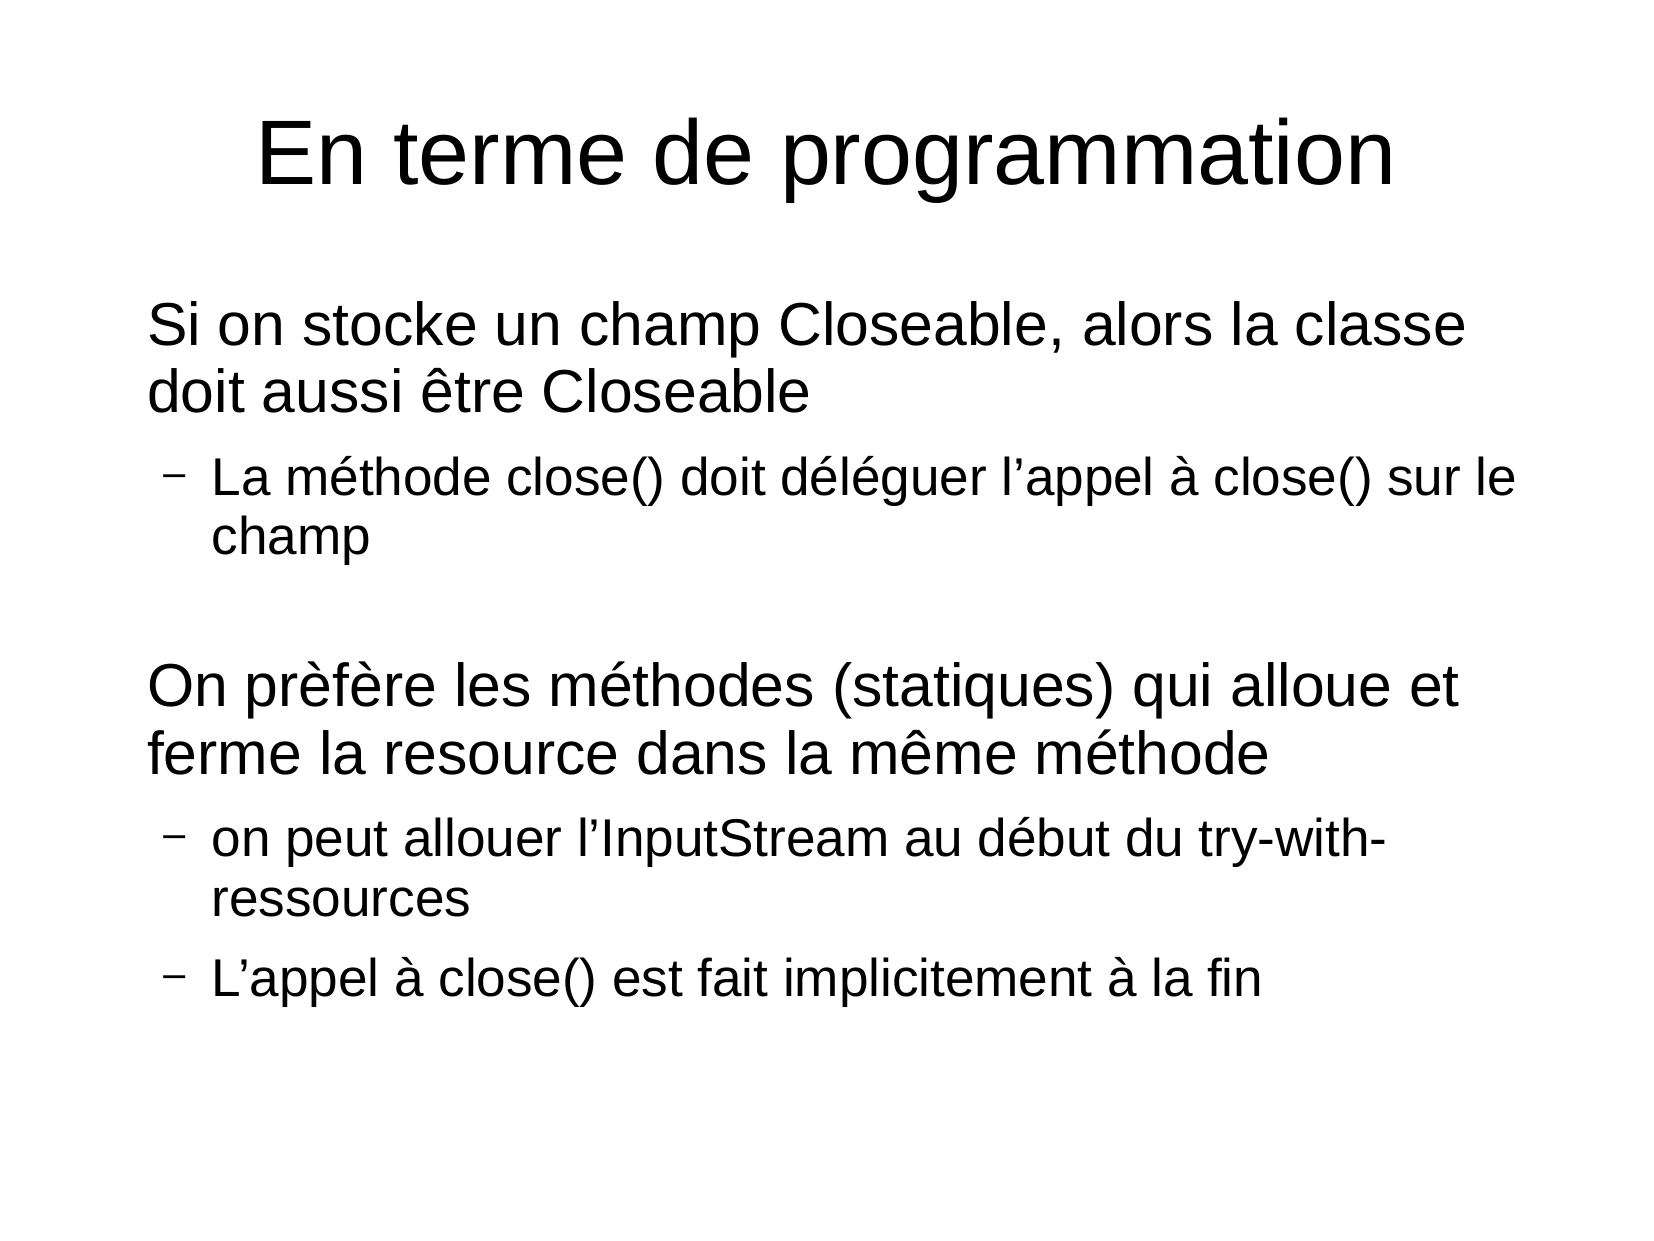

# En terme de programmation
Si on stocke un champ Closeable, alors la classe doit aussi être Closeable
La méthode close() doit déléguer l’appel à close() sur le champ
On prèfère les méthodes (statiques) qui alloue et ferme la resource dans la même méthode
on peut allouer l’InputStream au début du try-with-ressources
L’appel à close() est fait implicitement à la fin